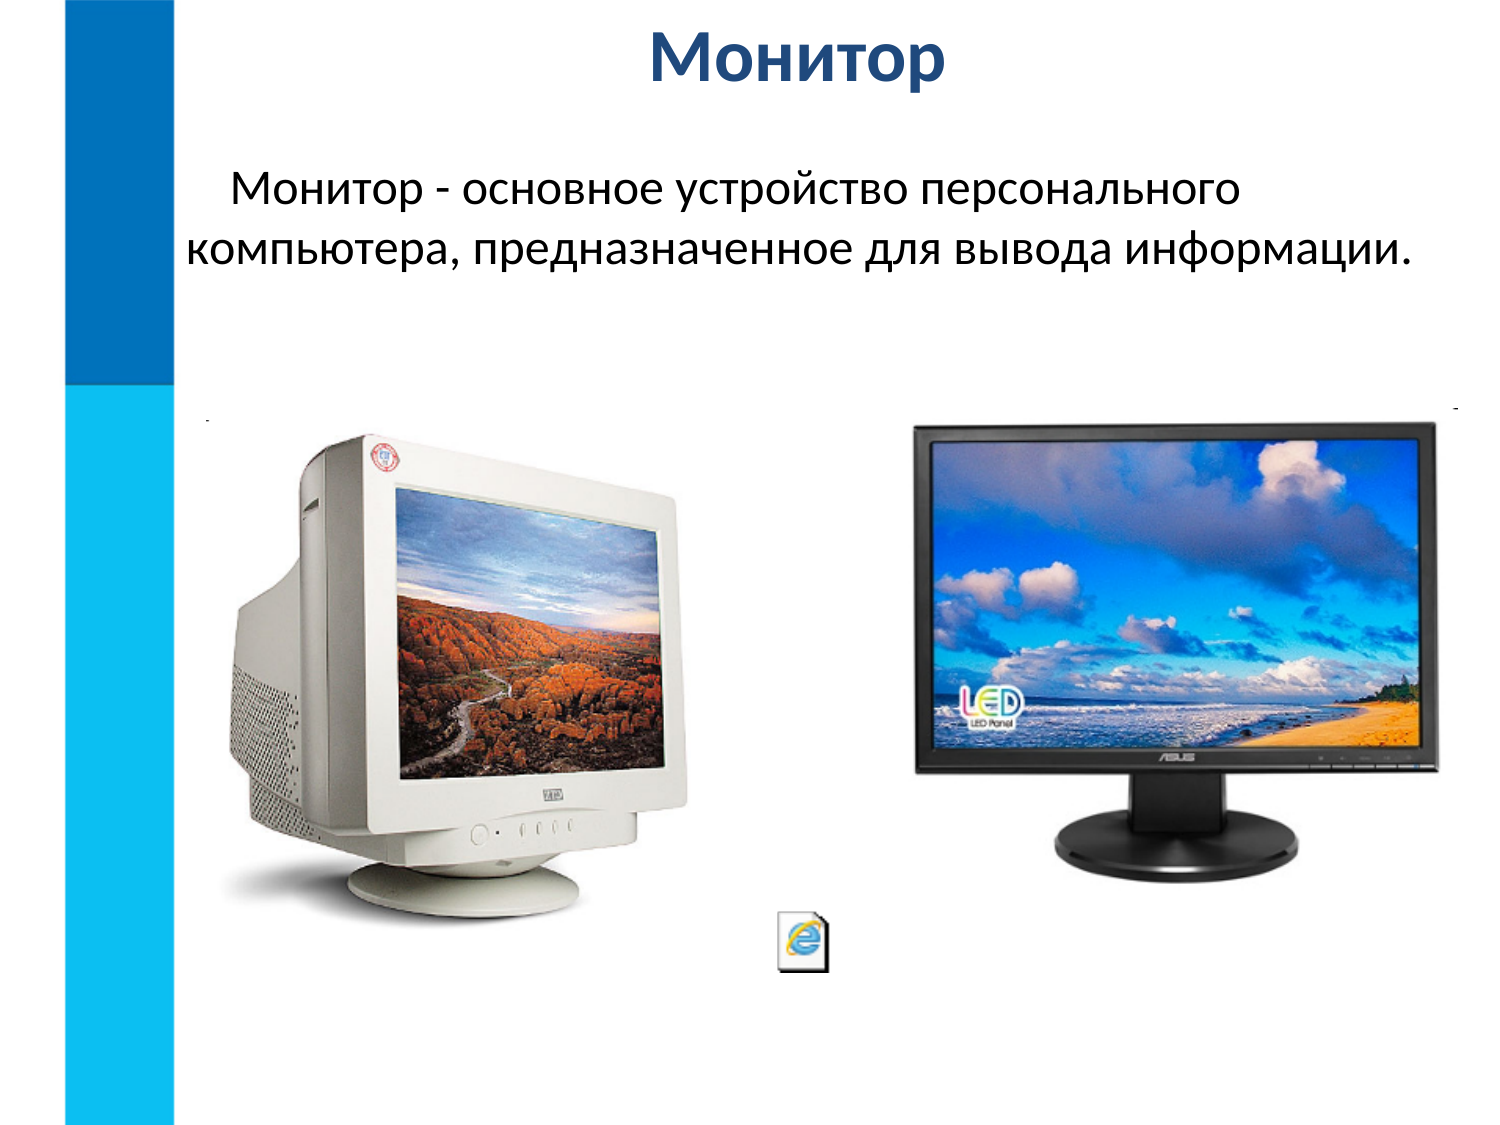

Монитор
Монитор - основное устройство персонального компьютера, предназначенное для вывода информации.